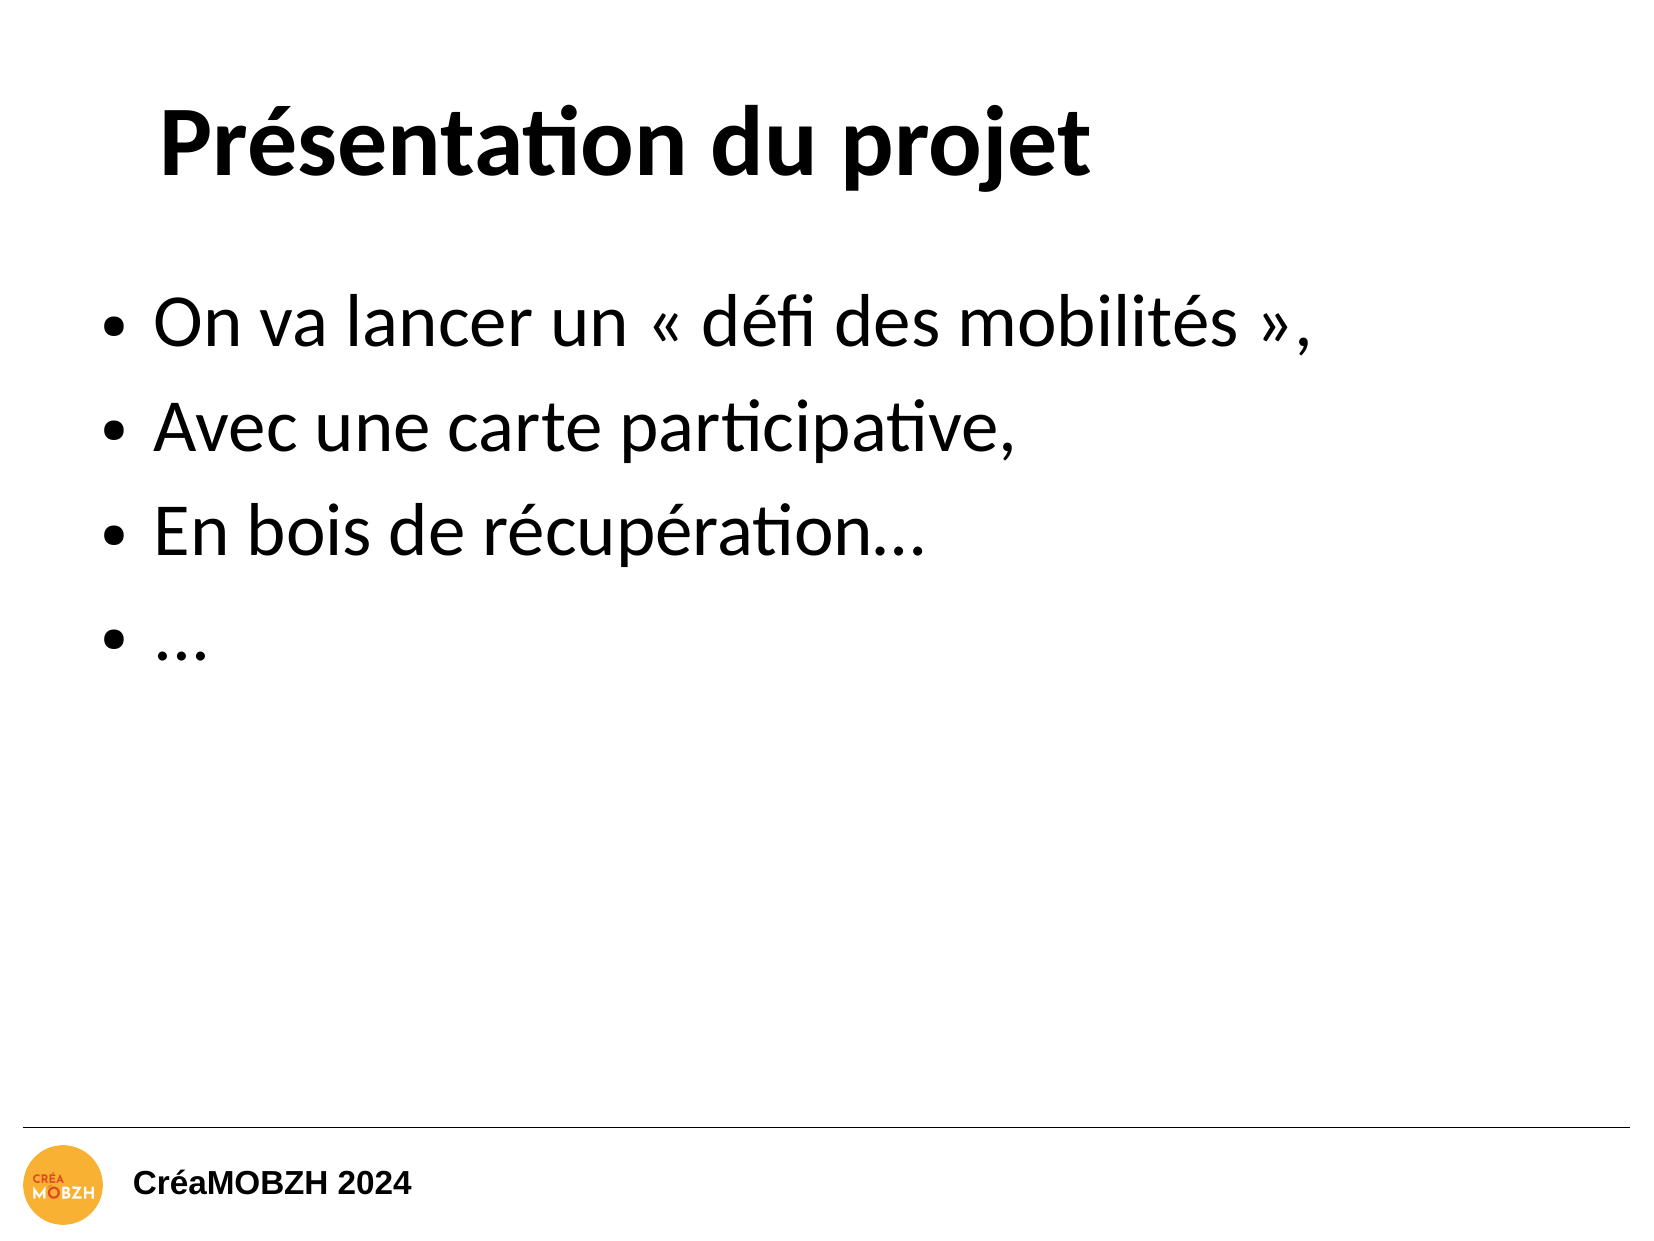

# Présentation du projet
On va lancer un « défi des mobilités »,
Avec une carte participative,
En bois de récupération…
...
CréaMOBZH 2024